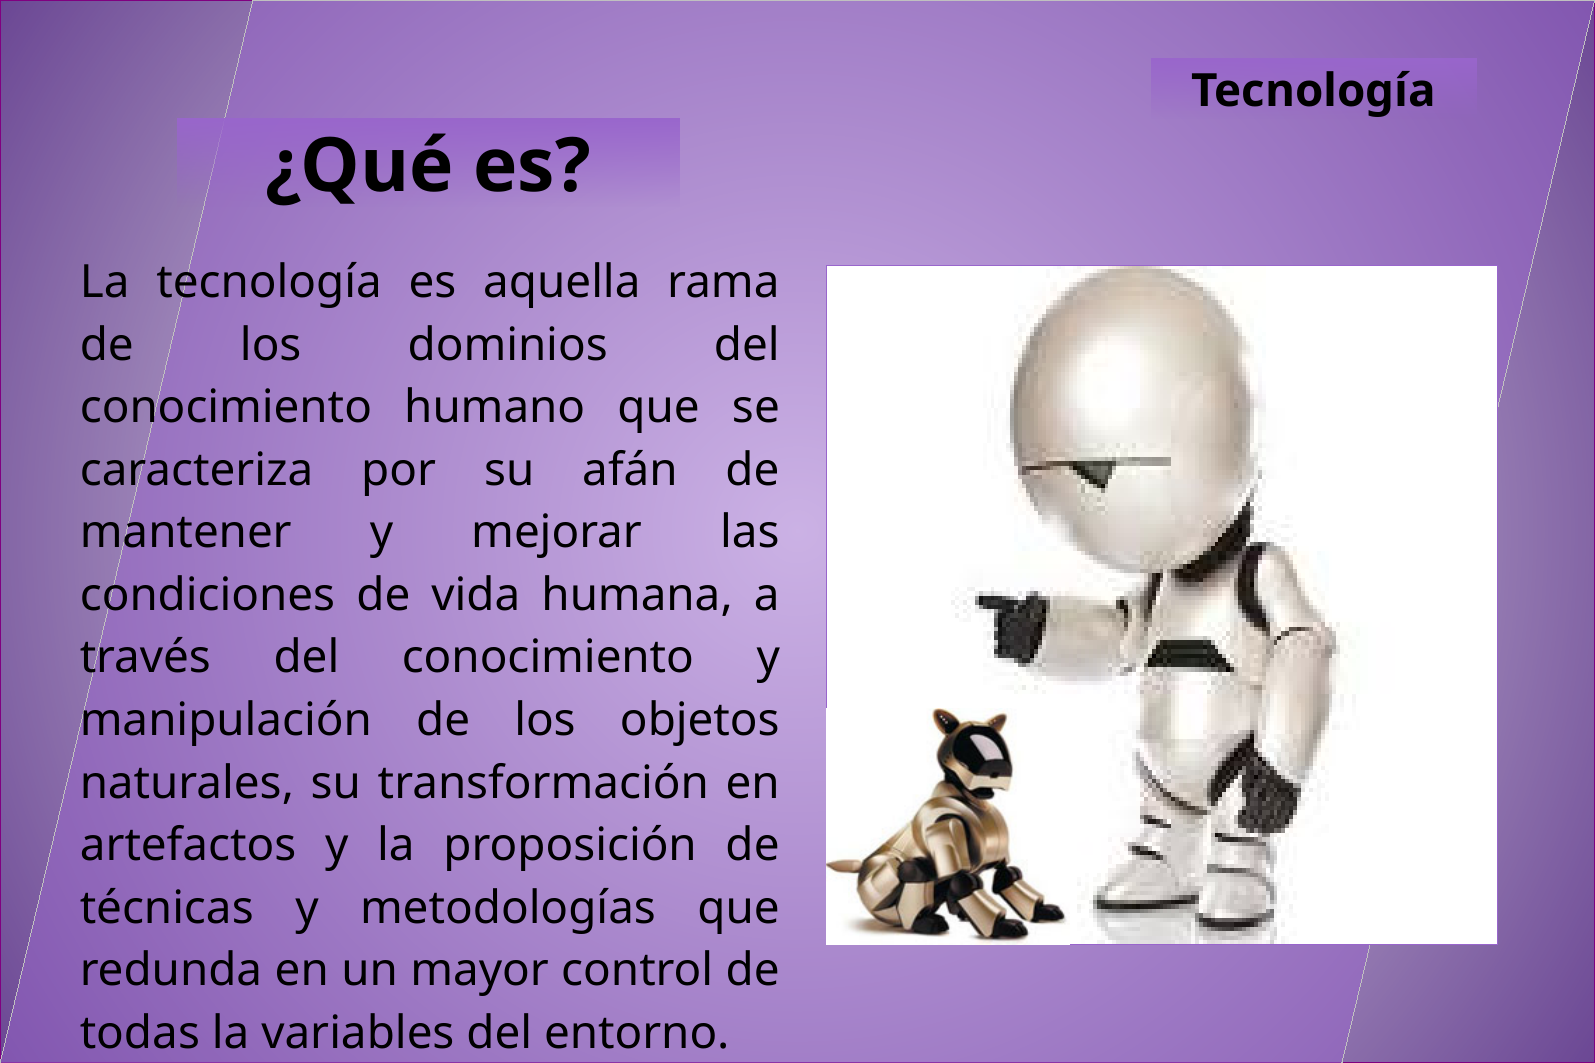

Tecnología
¿Qué es?
# La tecnología es aquella rama de los dominios del conocimiento humano que se caracteriza por su afán de mantener y mejorar las condiciones de vida humana, a través del conocimiento y manipulación de los objetos naturales, su transformación en artefactos y la proposición de técnicas y metodologías que redunda en un mayor control de todas la variables del entorno.